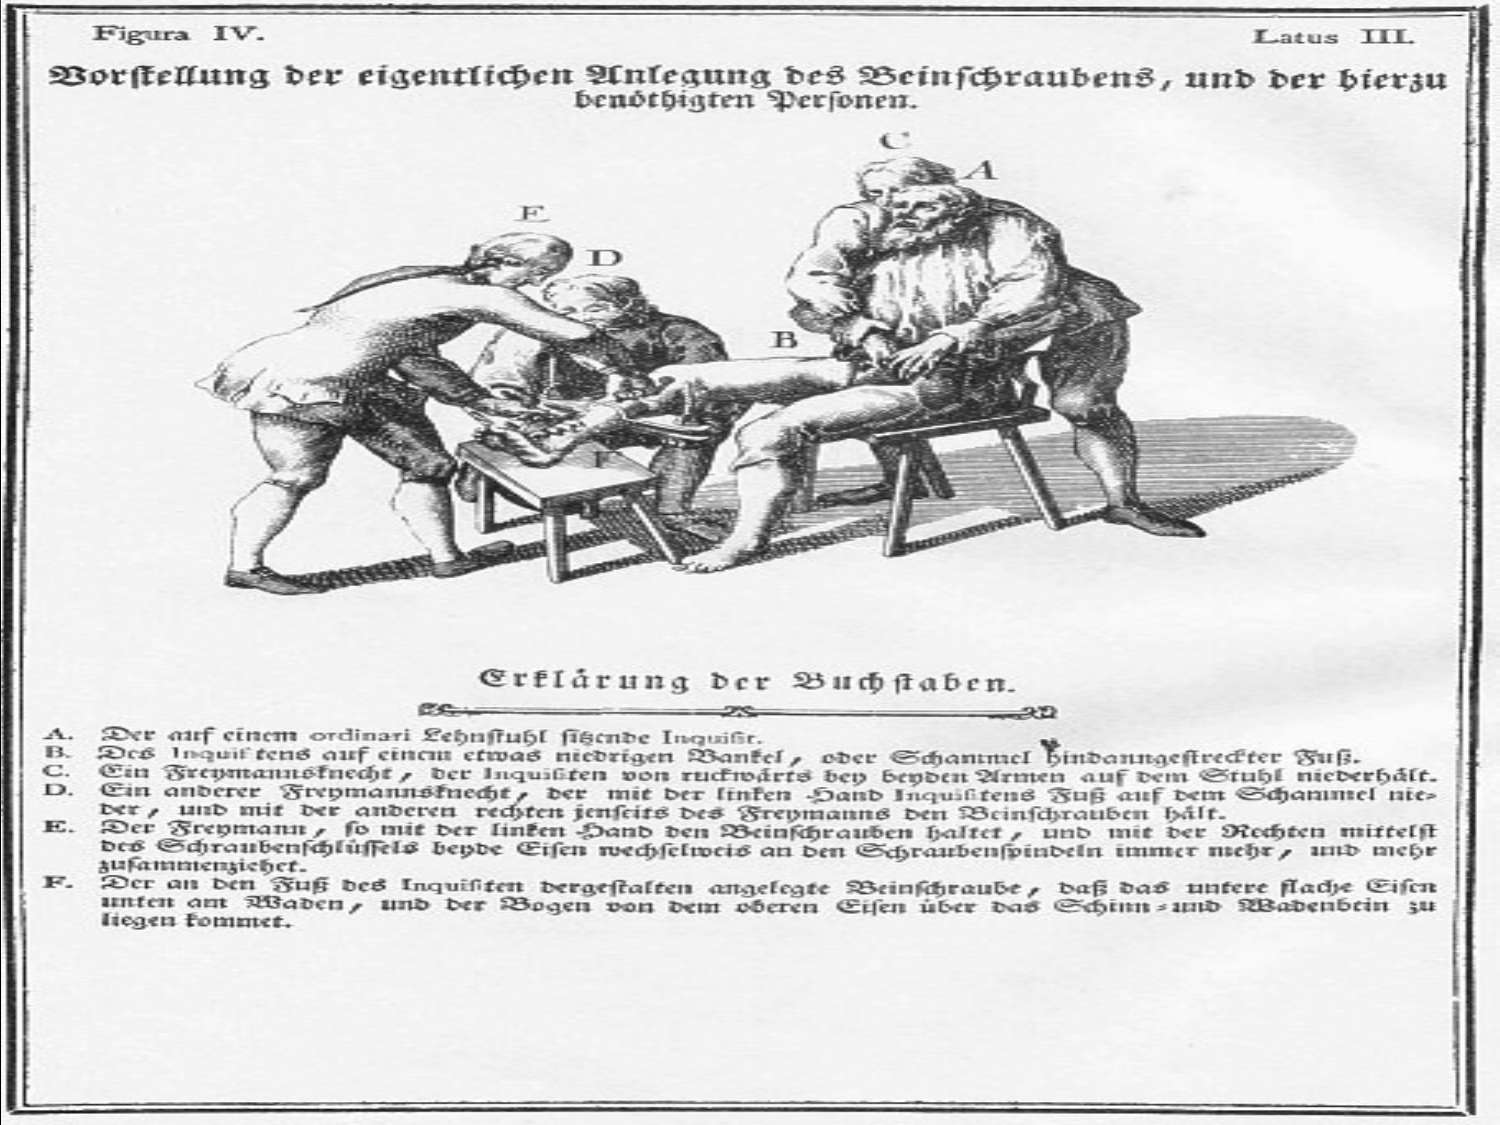

# 2. STOPNJA
Zavezovanje čez rano
Španski škorenj